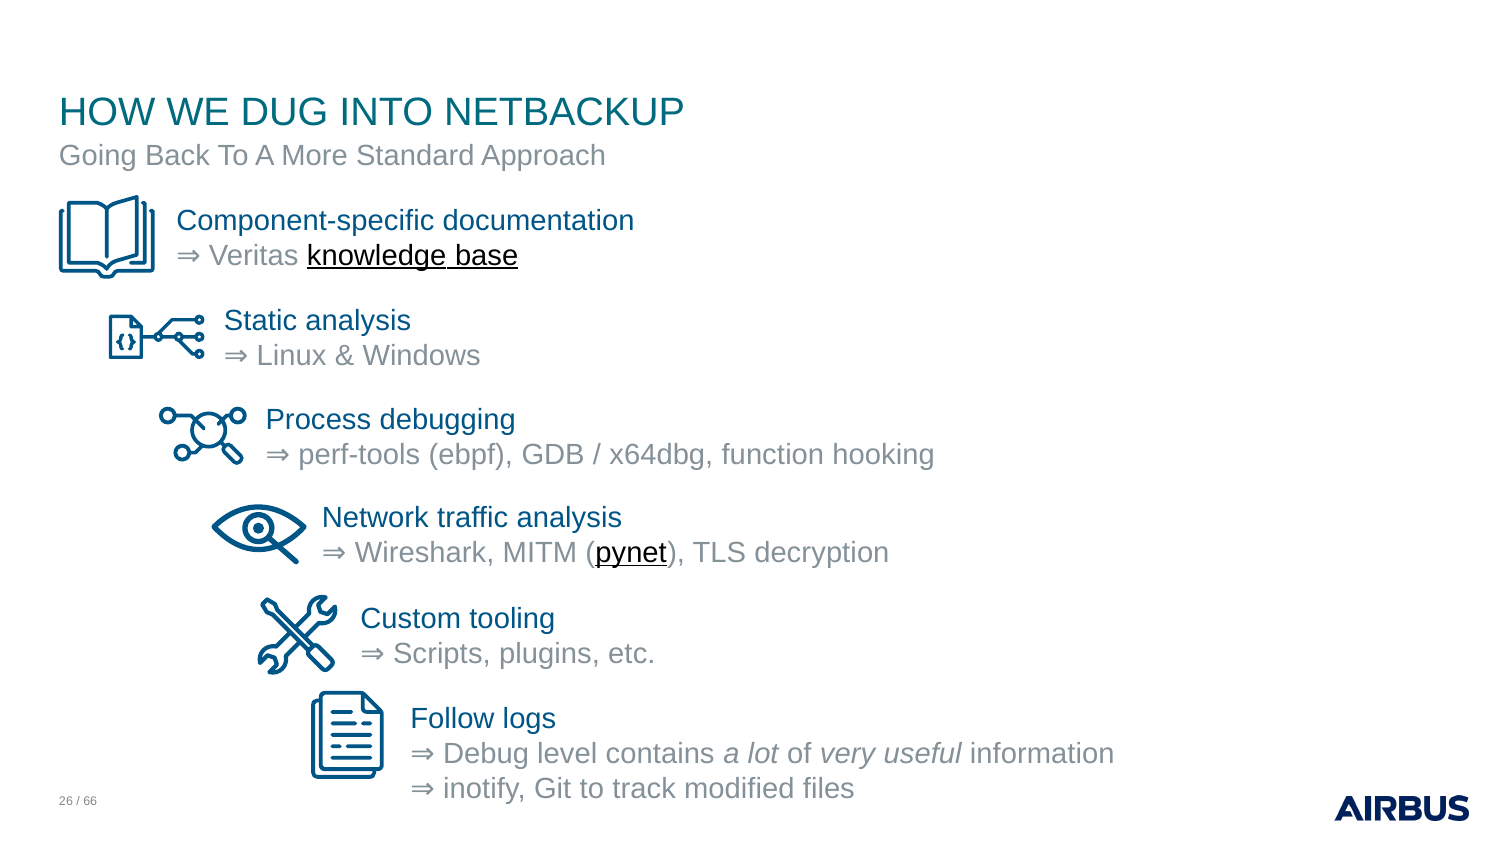

# HOW WE DUG INTO NETBACKUP Going Back To A More Standard Approach
Component-specific documentation
⇒ Veritas knowledge base
Static analysis
⇒ Linux & Windows
Process debugging
⇒ perf-tools (ebpf), GDB / x64dbg, function hooking
Network traffic analysis
⇒ Wireshark, MITM (pynet), TLS decryption
Custom tooling
⇒ Scripts, plugins, etc.
Follow logs
⇒ Debug level contains a lot of very useful information
⇒ inotify, Git to track modified files